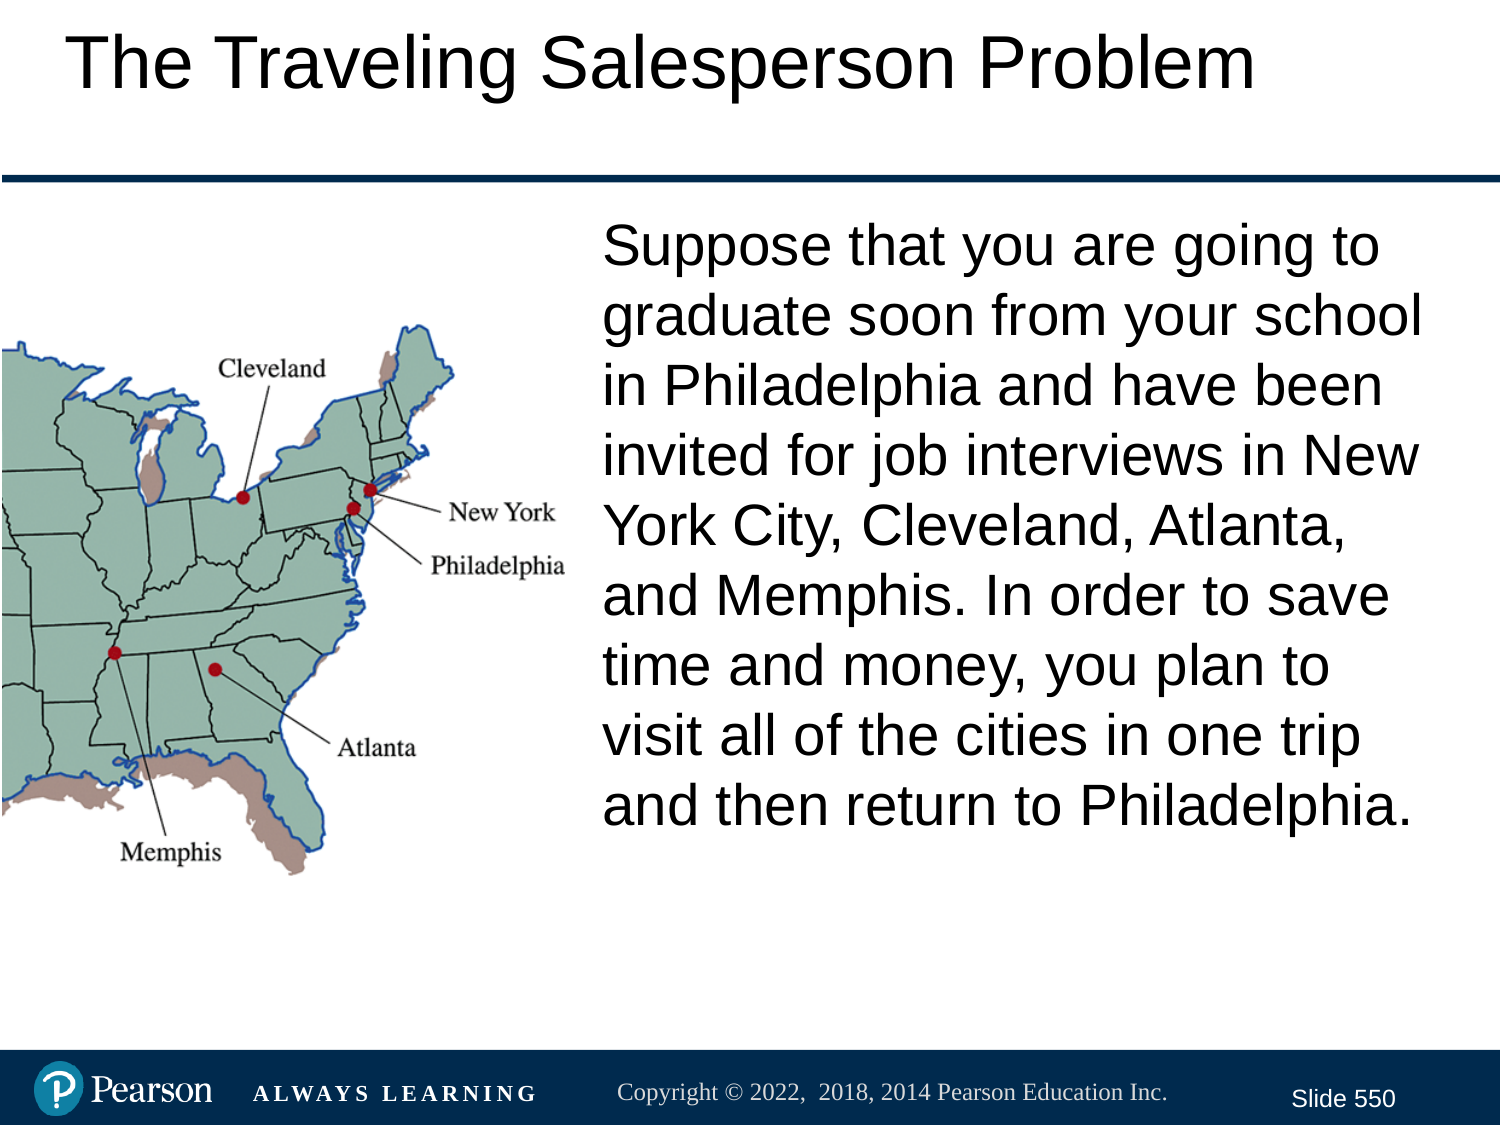

# The Traveling Salesperson Problem
Suppose that you are going to graduate soon from your school in Philadelphia and have been invited for job interviews in New York City, Cleveland, Atlanta, and Memphis. In order to save time and money, you plan to visit all of the cities in one trip and then return to Philadelphia.